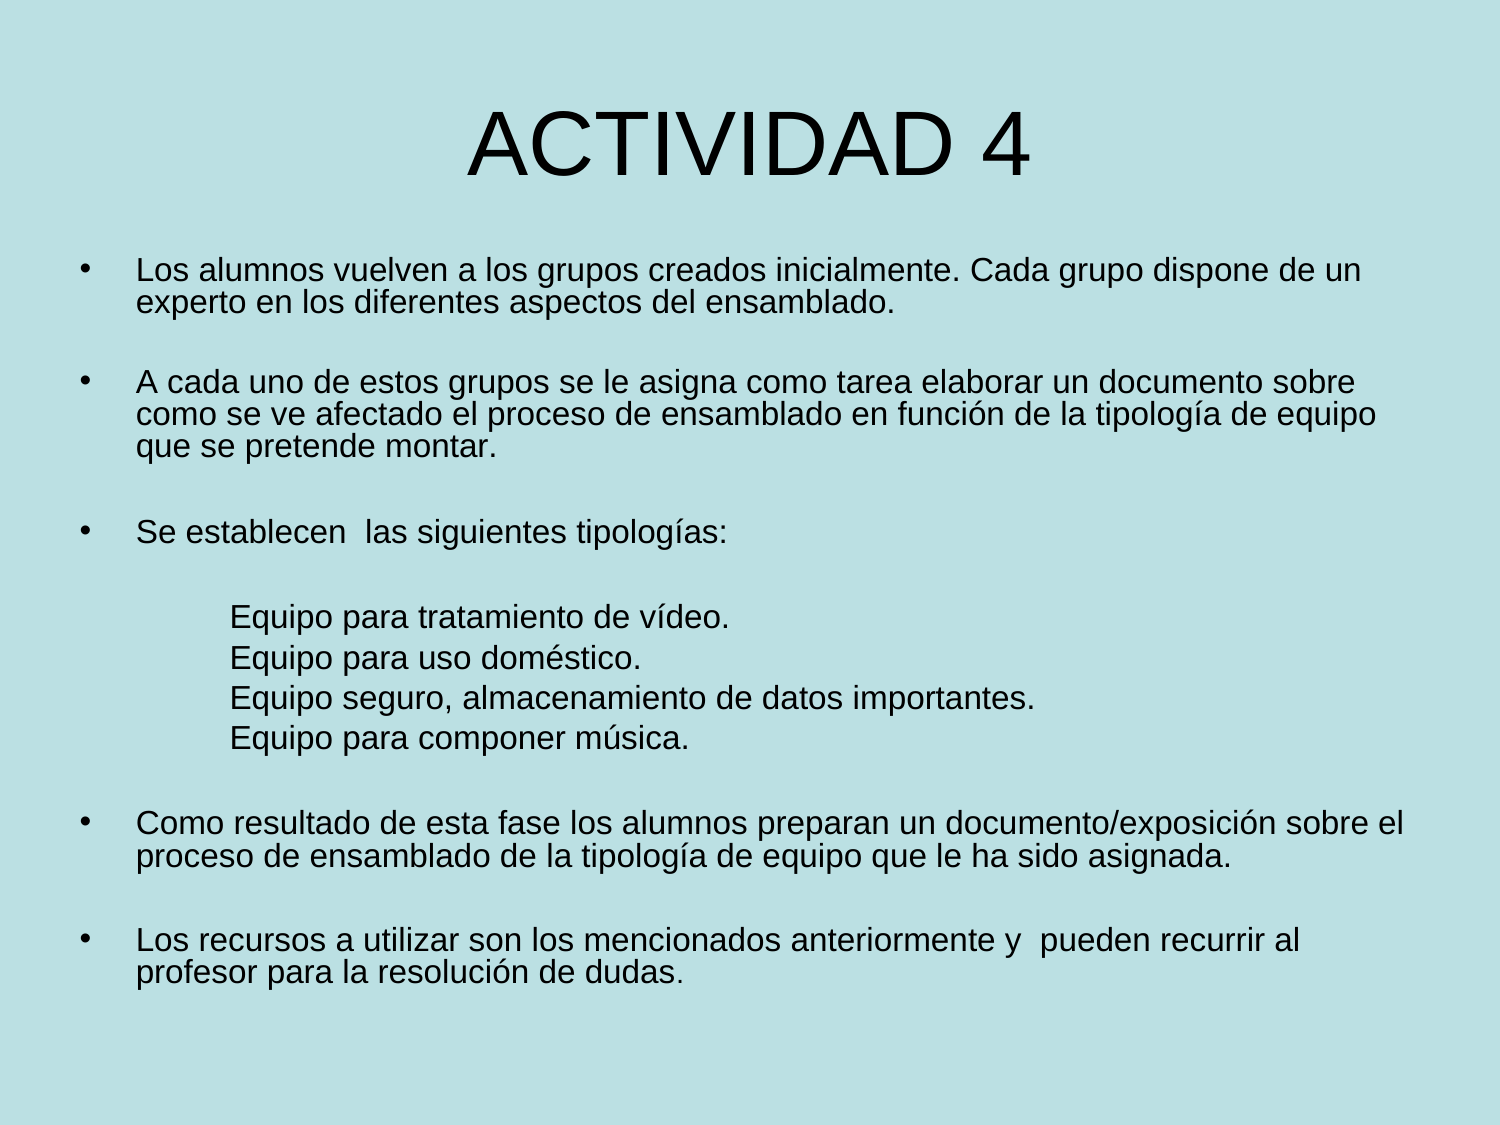

# ACTIVIDAD 4
Los alumnos vuelven a los grupos creados inicialmente. Cada grupo dispone de un experto en los diferentes aspectos del ensamblado.
A cada uno de estos grupos se le asigna como tarea elaborar un documento sobre como se ve afectado el proceso de ensamblado en función de la tipología de equipo que se pretende montar.
Se establecen las siguientes tipologías:
		Equipo para tratamiento de vídeo.
		Equipo para uso doméstico.
		Equipo seguro, almacenamiento de datos importantes.
		Equipo para componer música.
Como resultado de esta fase los alumnos preparan un documento/exposición sobre el proceso de ensamblado de la tipología de equipo que le ha sido asignada.
Los recursos a utilizar son los mencionados anteriormente y pueden recurrir al profesor para la resolución de dudas.